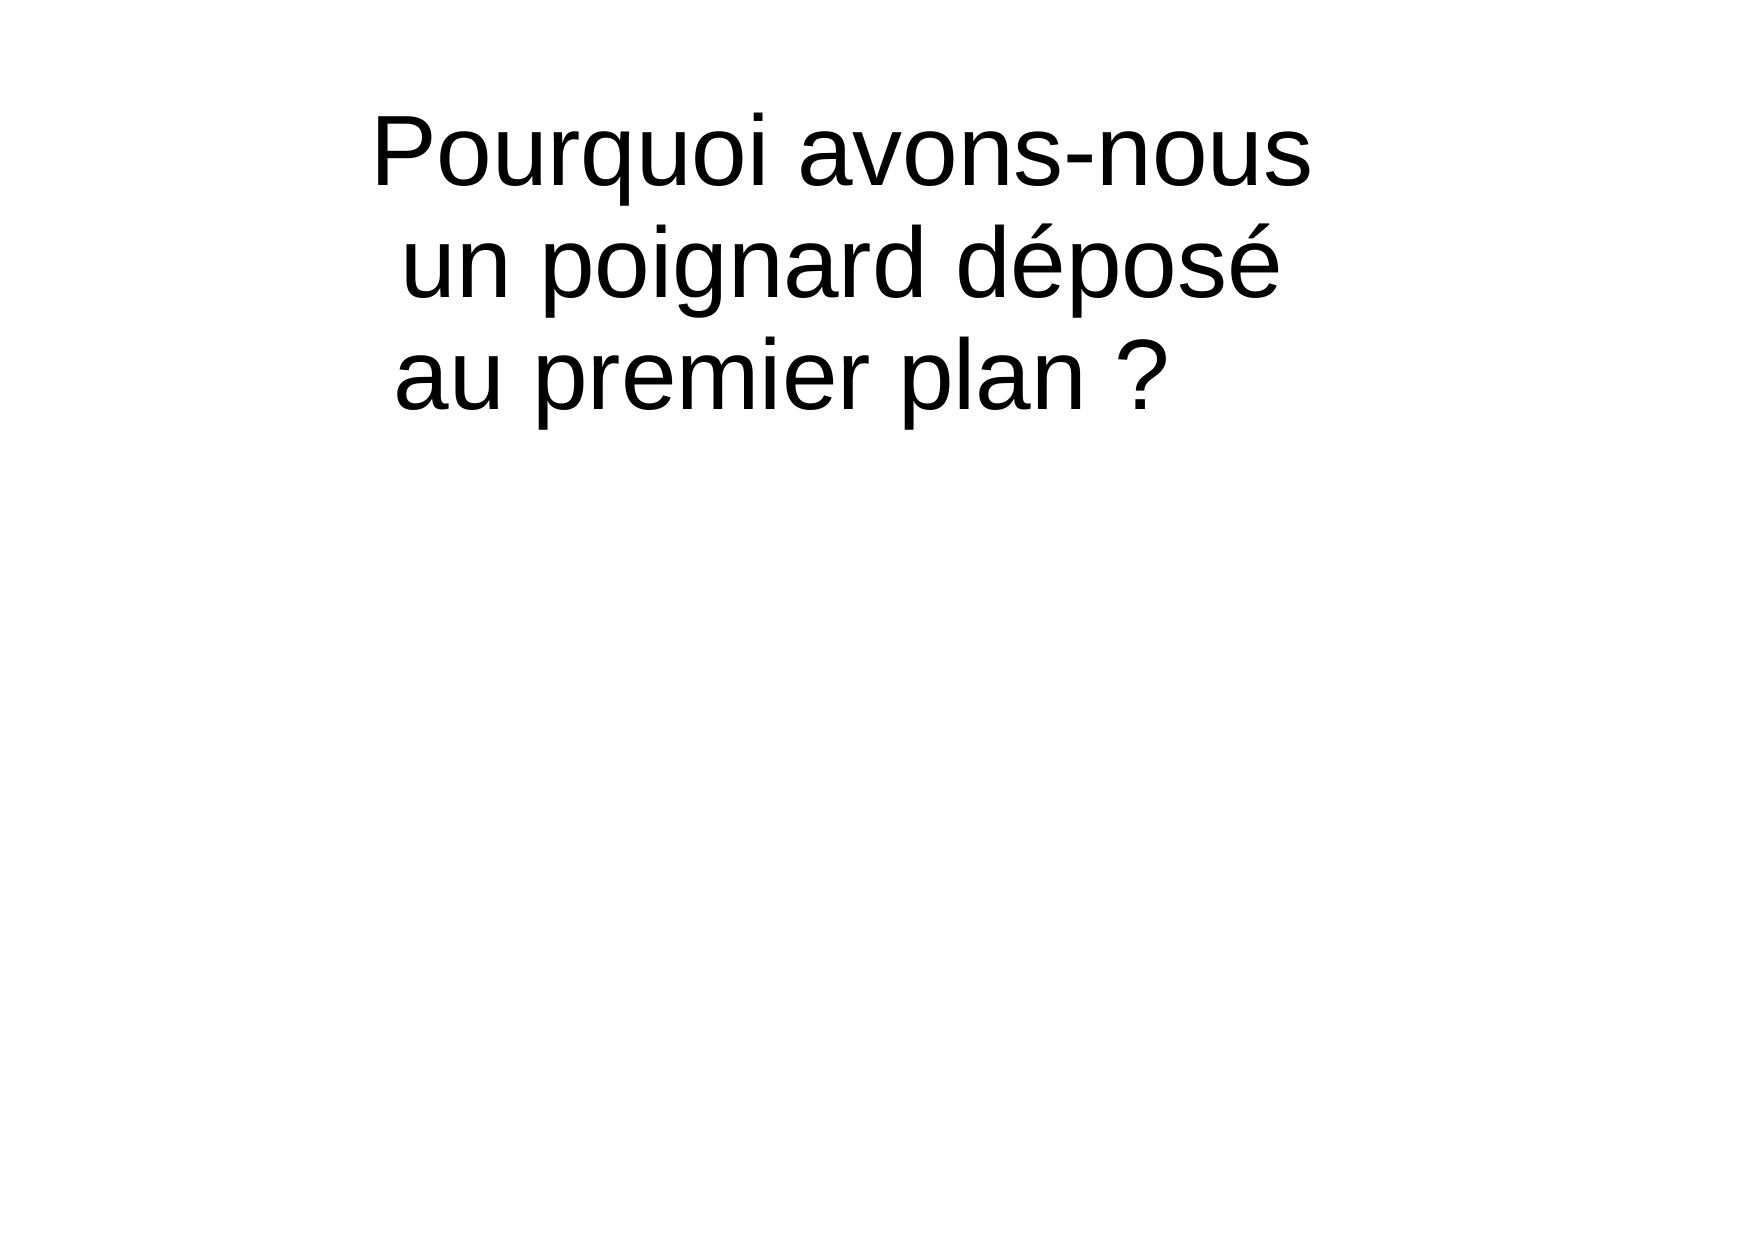

Pourquoi avons-nous
		un poignard déposé
au premier plan ?